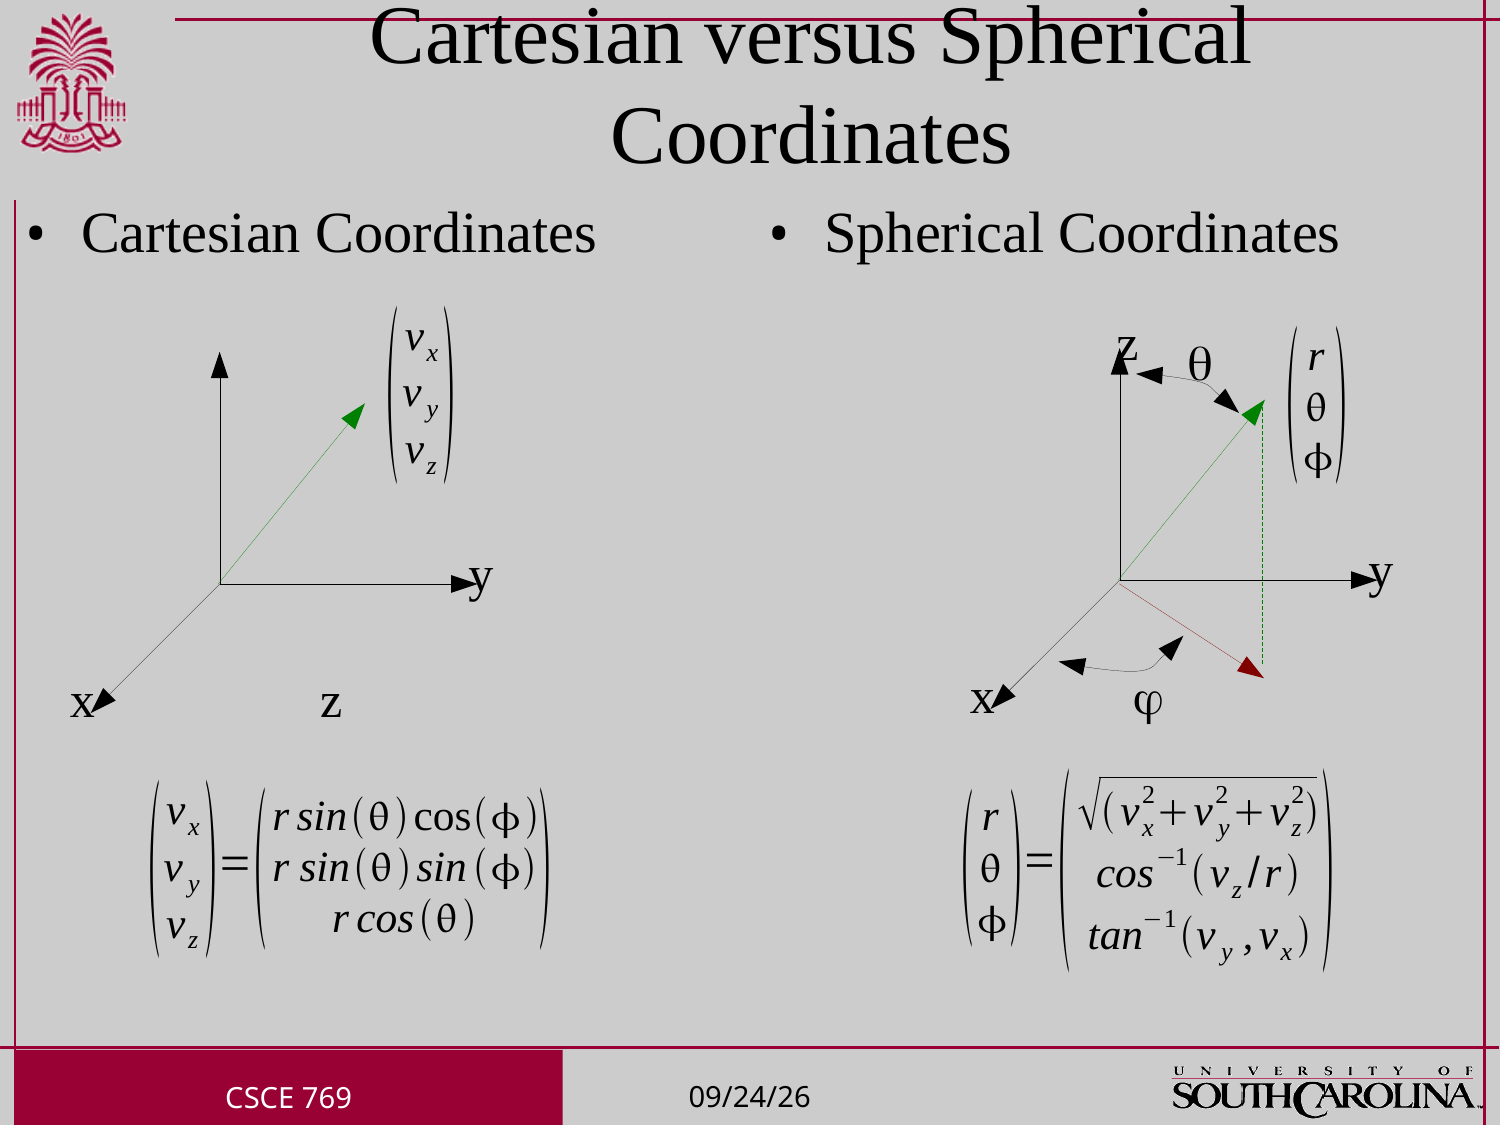

# Cartesian versus Spherical Coordinates
Cartesian Coordinates
Spherical Coordinates
z
q
y
x

y
x
z